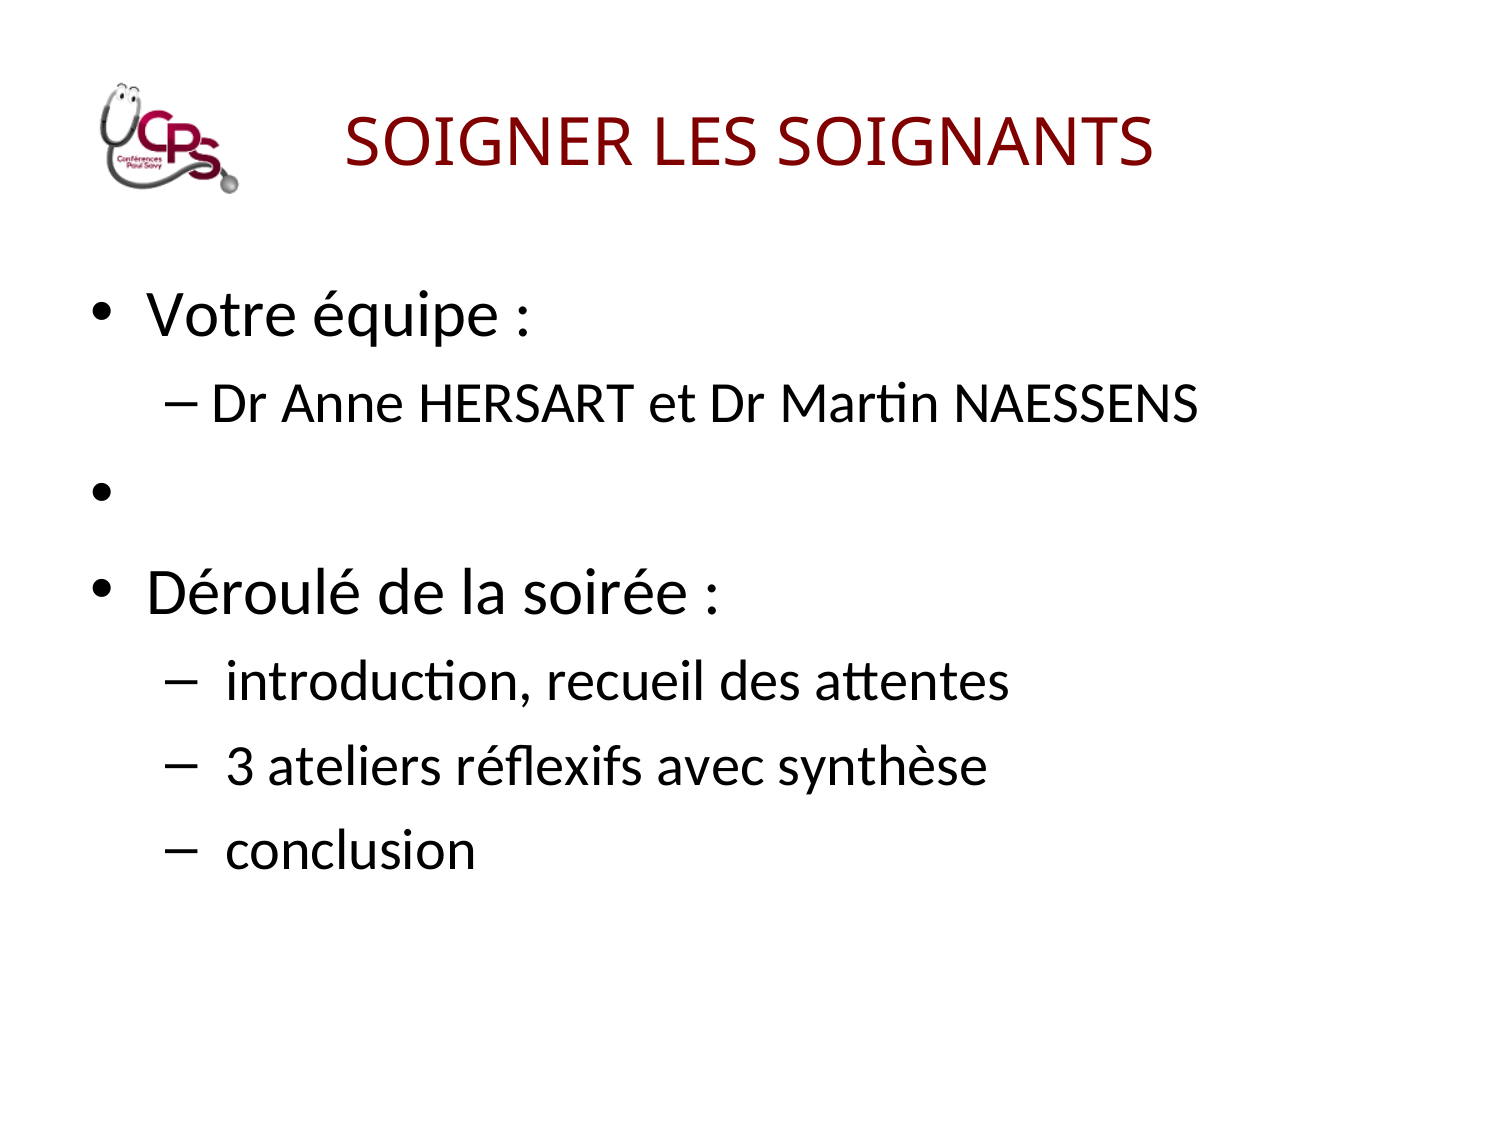

# SOIGNER LES SOIGNANTS
Votre équipe :
Dr Anne HERSART et Dr Martin NAESSENS
Déroulé de la soirée :
 introduction, recueil des attentes
 3 ateliers réflexifs avec synthèse
 conclusion